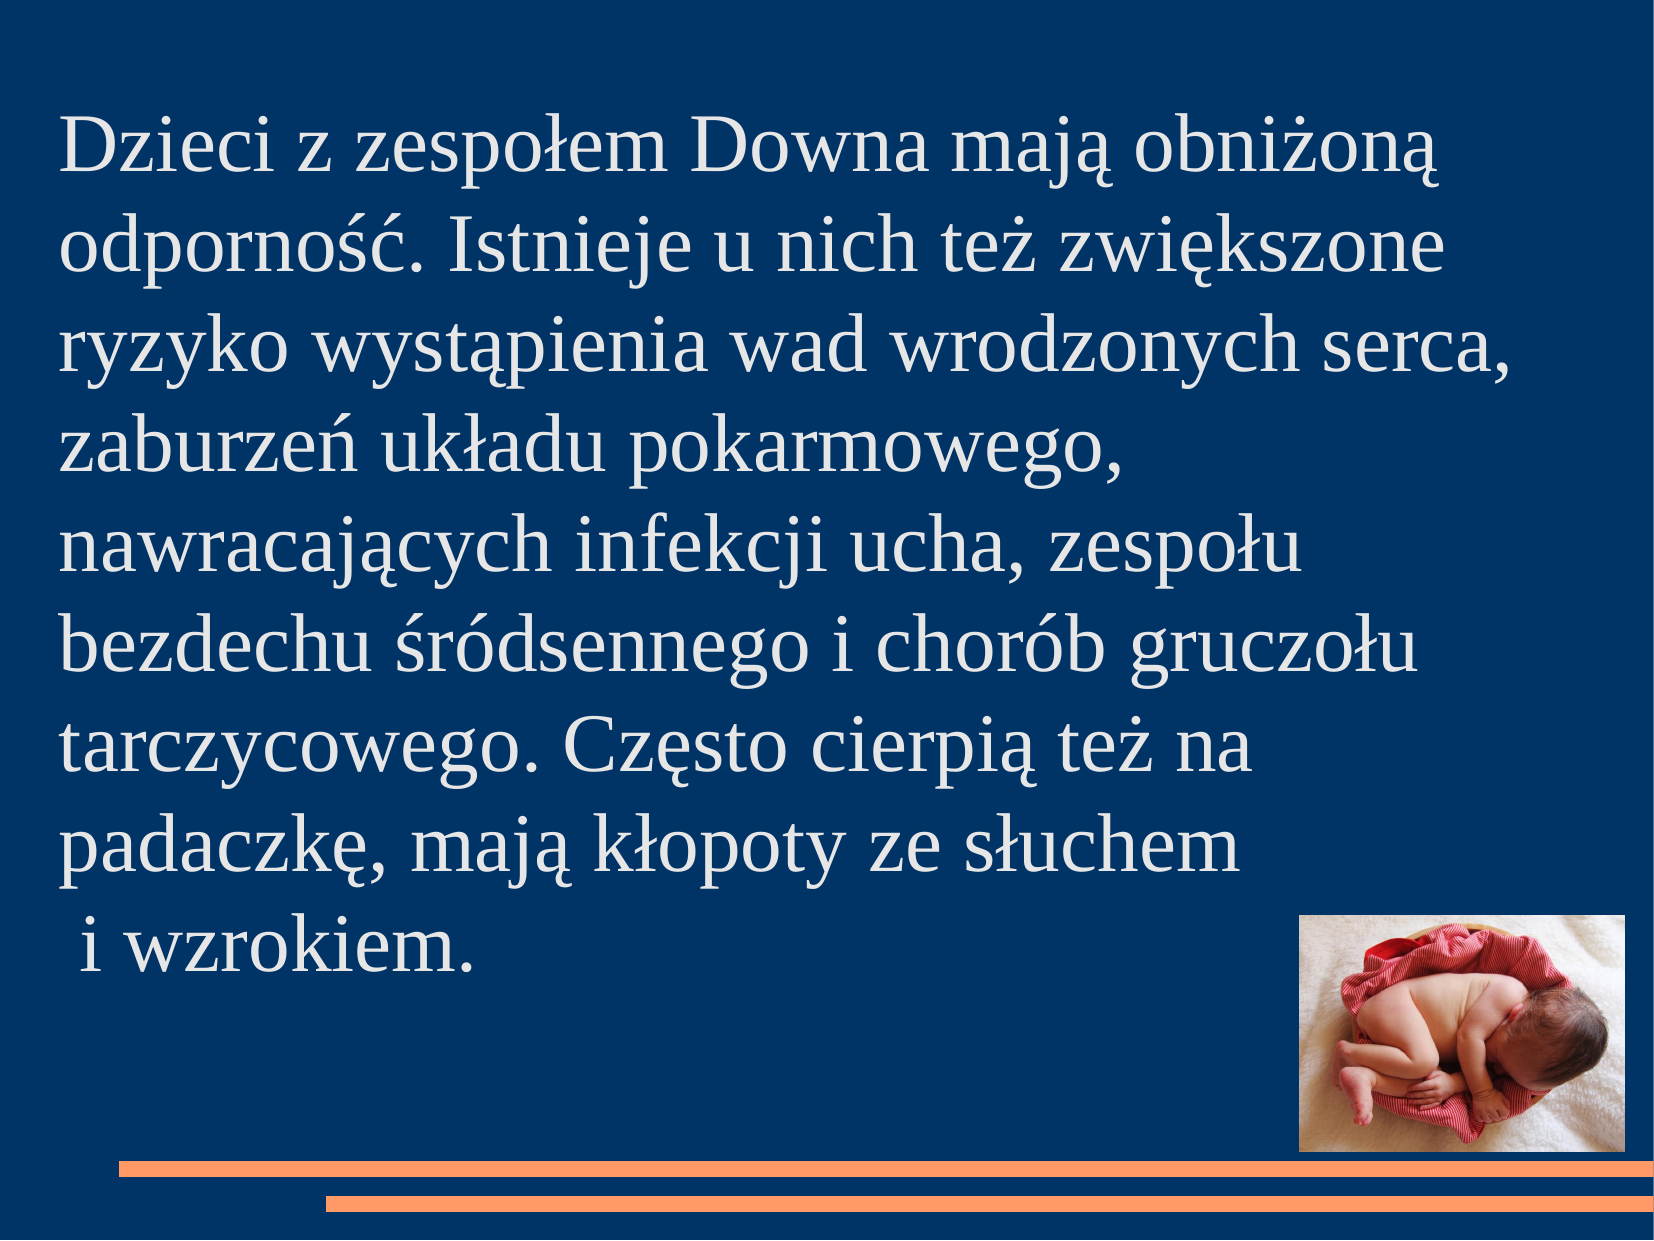

#
Dzieci z zespołem Downa mają obniżoną odporność. Istnieje u nich też zwiększone ryzyko wystąpienia wad wrodzonych serca, zaburzeń układu pokarmowego, nawracających infekcji ucha, zespołu bezdechu śródsennego i chorób gruczołu tarczycowego. Często cierpią też na padaczkę, mają kłopoty ze słuchem
 i wzrokiem.